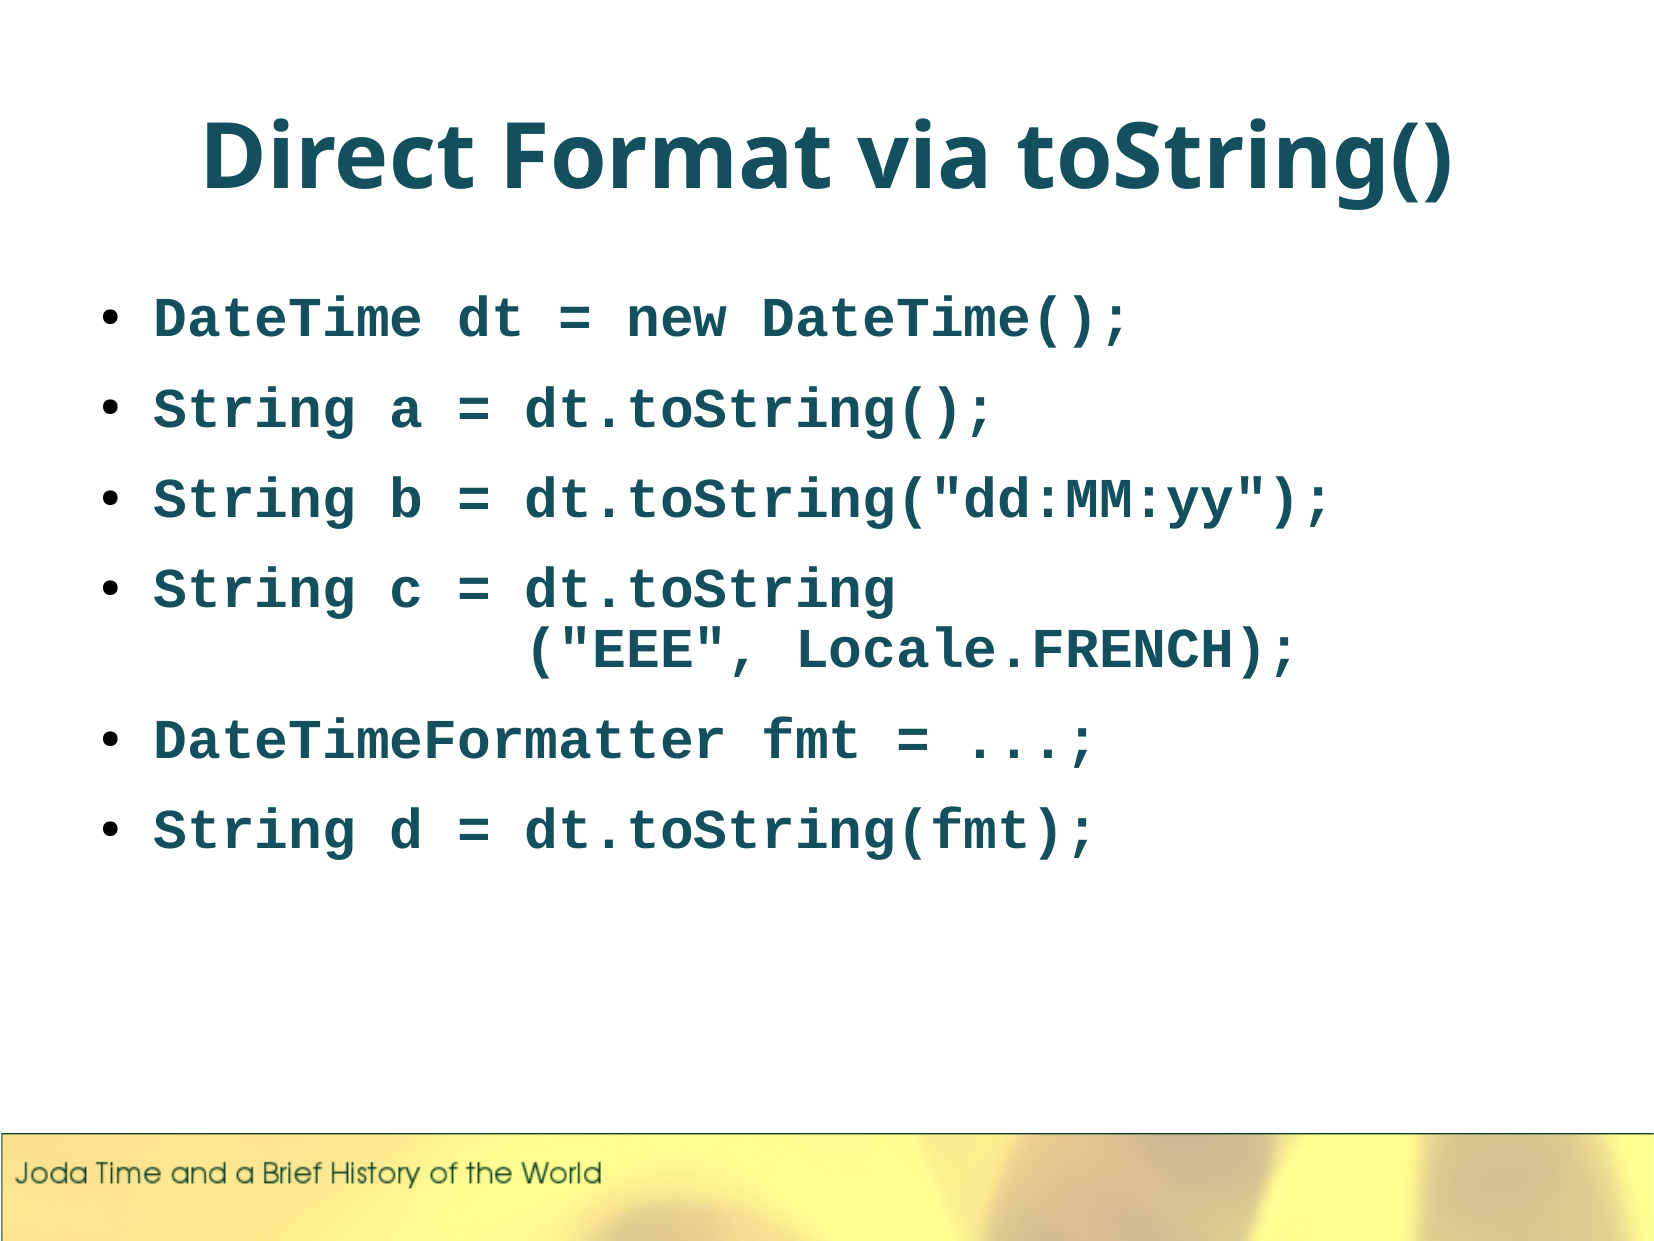

# Direct Format via toString()
DateTime dt = new DateTime();
String a = dt.toString();
String b = dt.toString("dd:MM:yy");
String c = dt.toString
 ("EEE", Locale.FRENCH);
DateTimeFormatter fmt = ...;
String d = dt.toString(fmt);